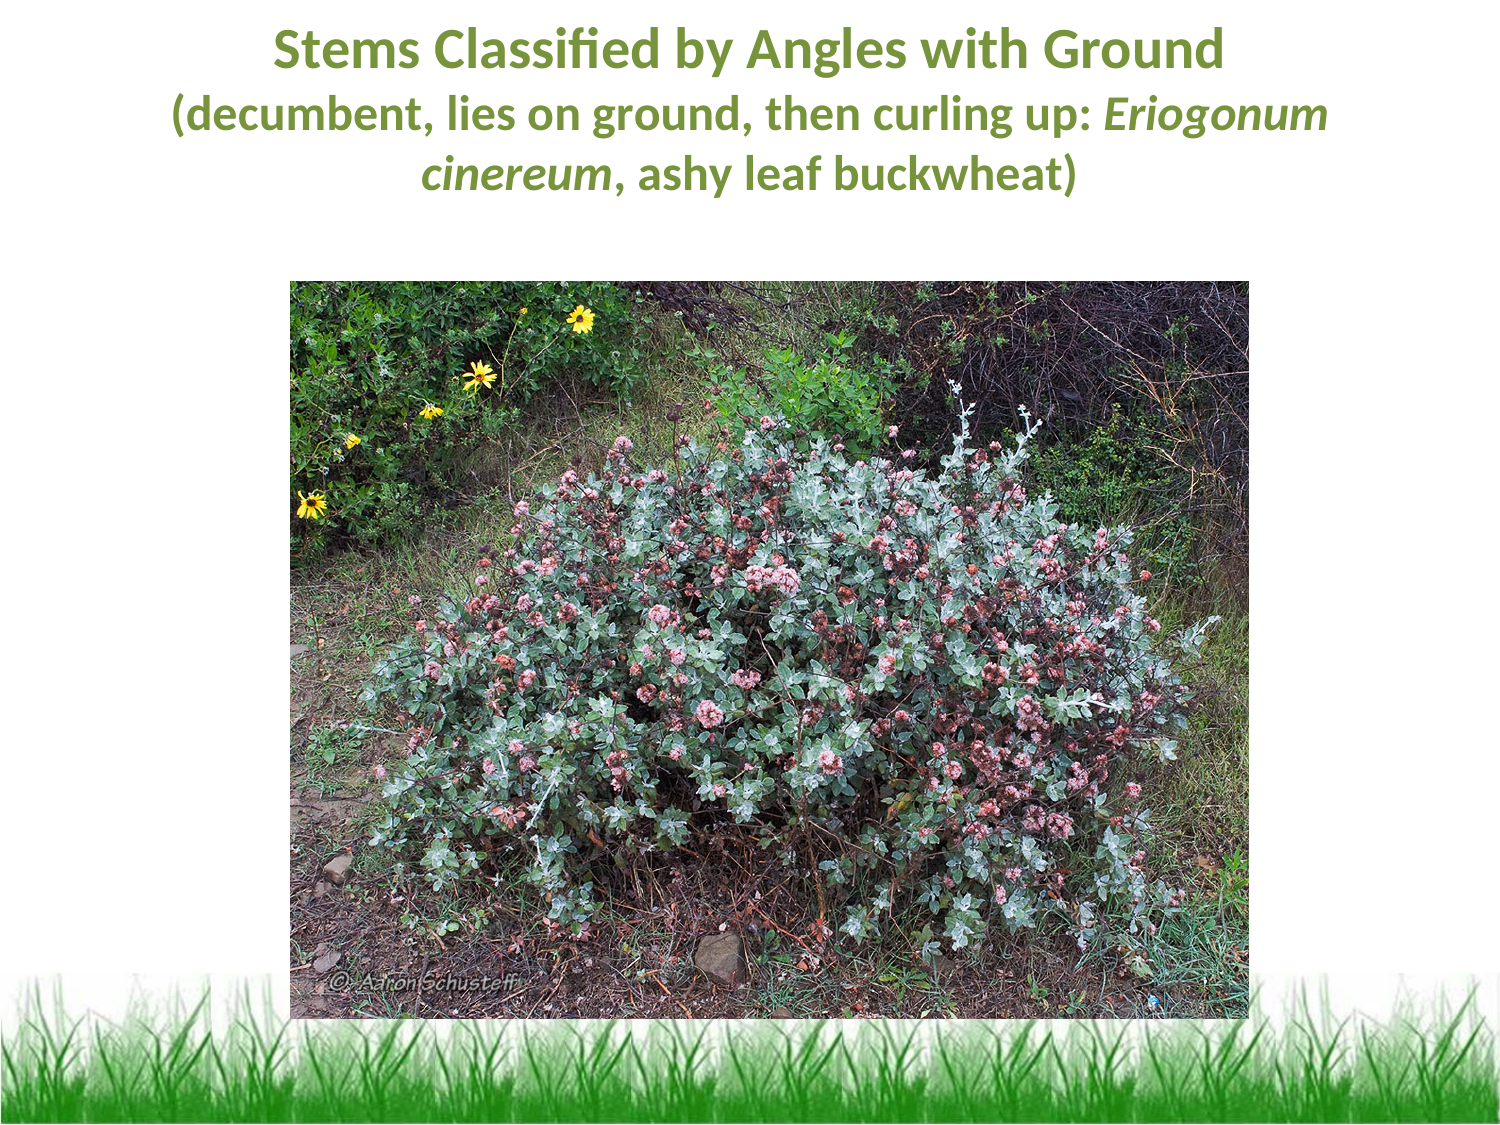

# Stems Classified by Angles with Ground (decumbent, lies on ground, then curling up: Eriogonum cinereum, ashy leaf buckwheat)